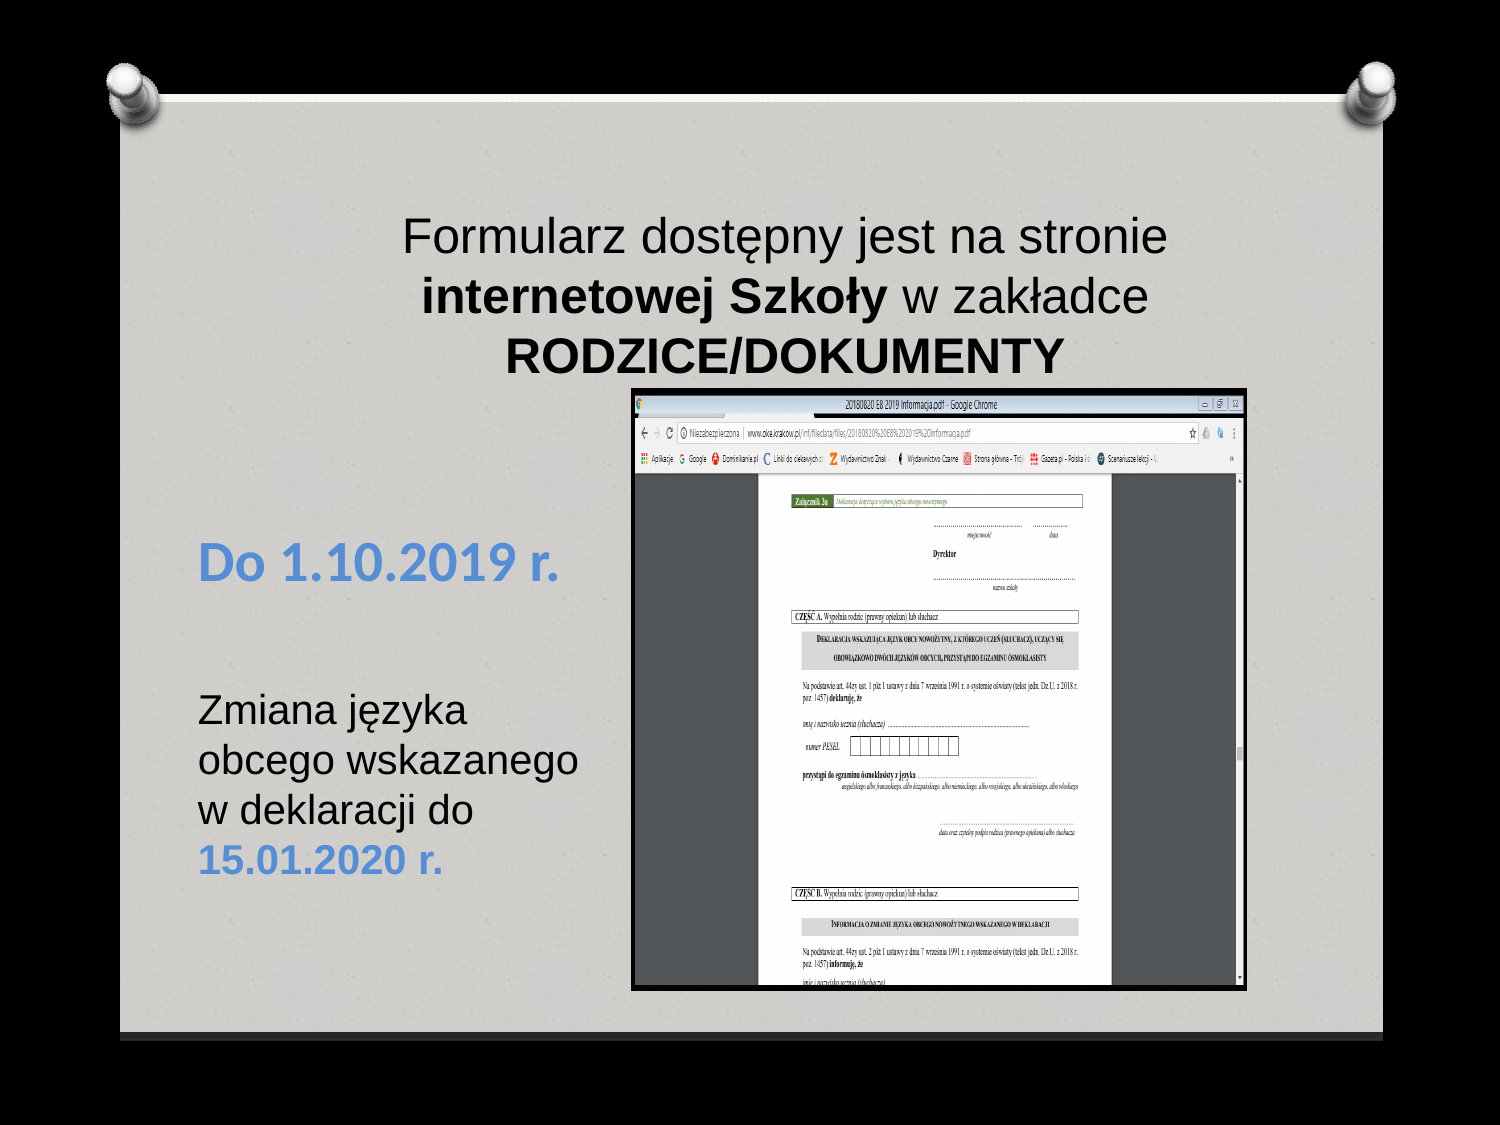

Formularz dostępny jest na stronie internetowej Szkoły w zakładce RODZICE/DOKUMENTY
Do 1.10.2019 r.
Zmiana języka obcego wskazanego w deklaracji do 15.01.2020 r.